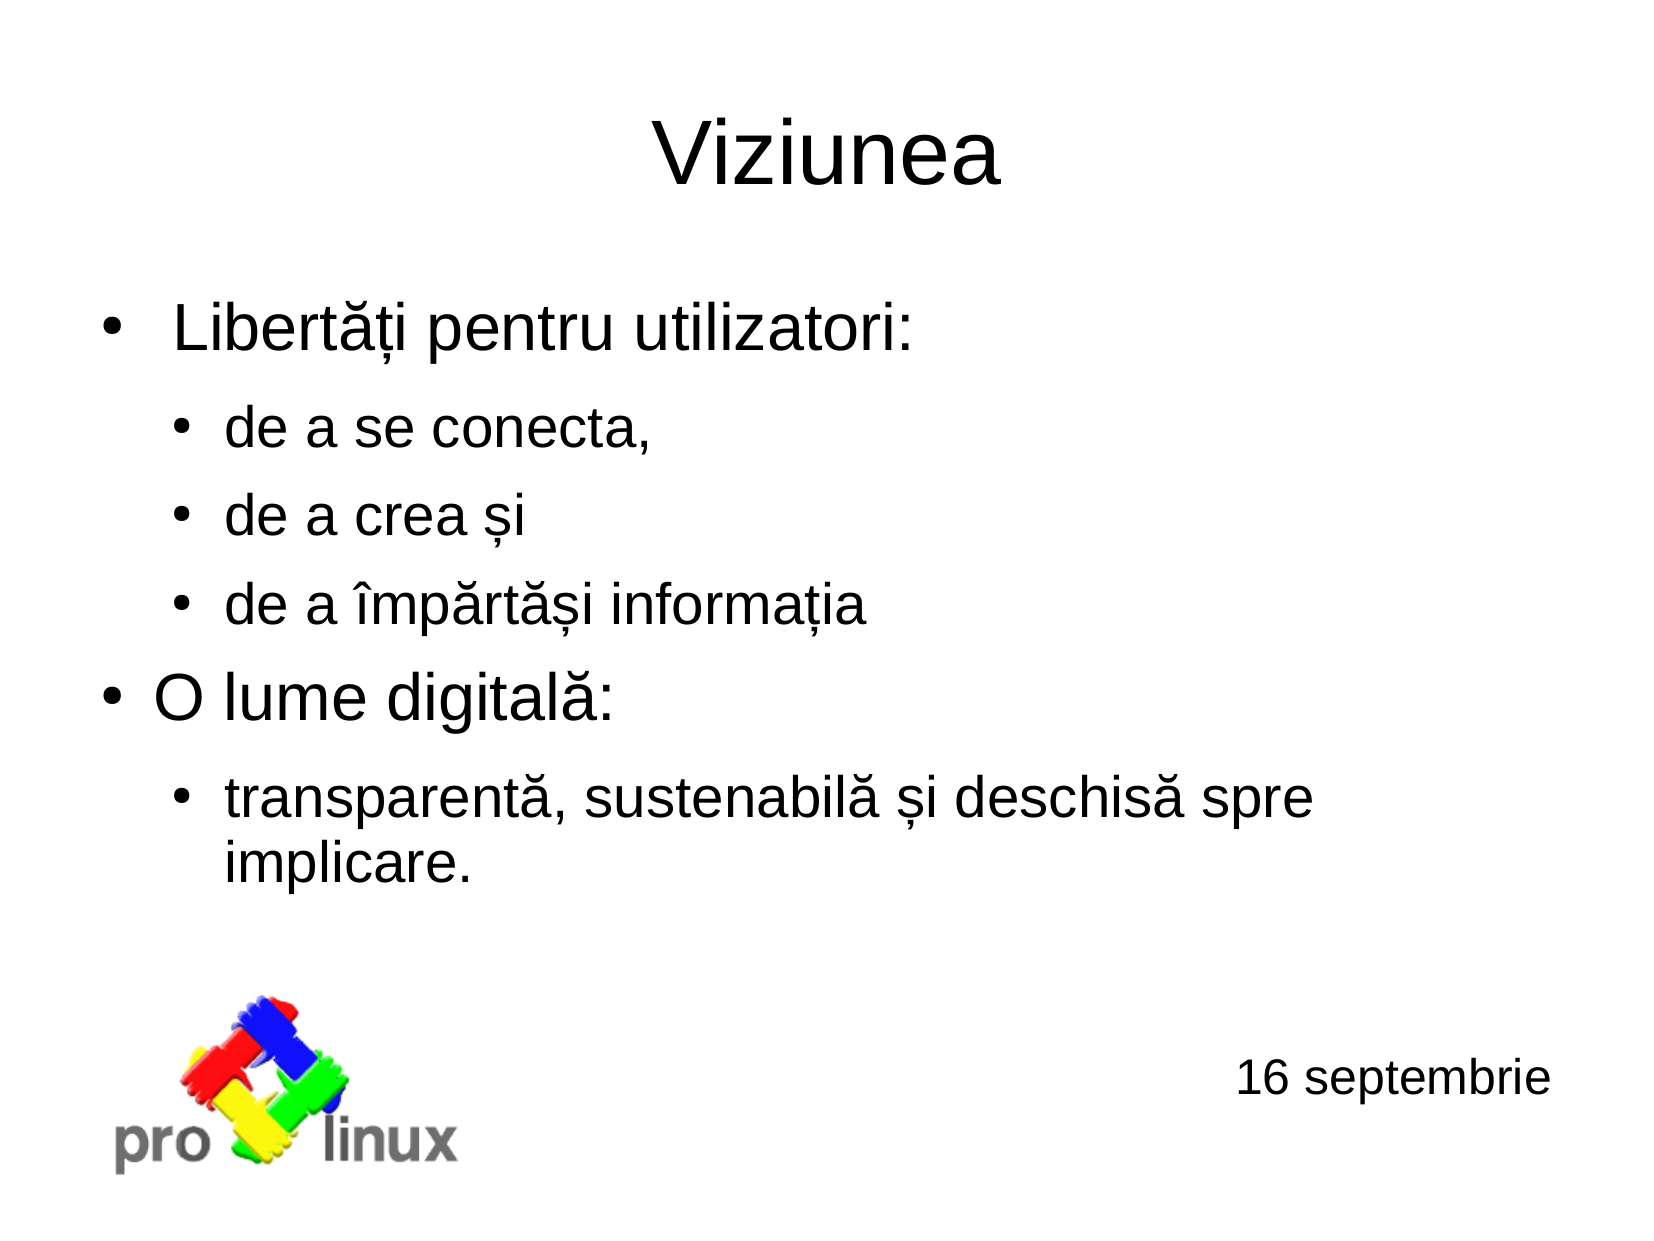

# Viziunea
 Libertăți pentru utilizatori:
de a se conecta,
de a crea și
de a împărtăși informația
O lume digitală:
transparentă, sustenabilă și deschisă spre implicare.
16 septembrie